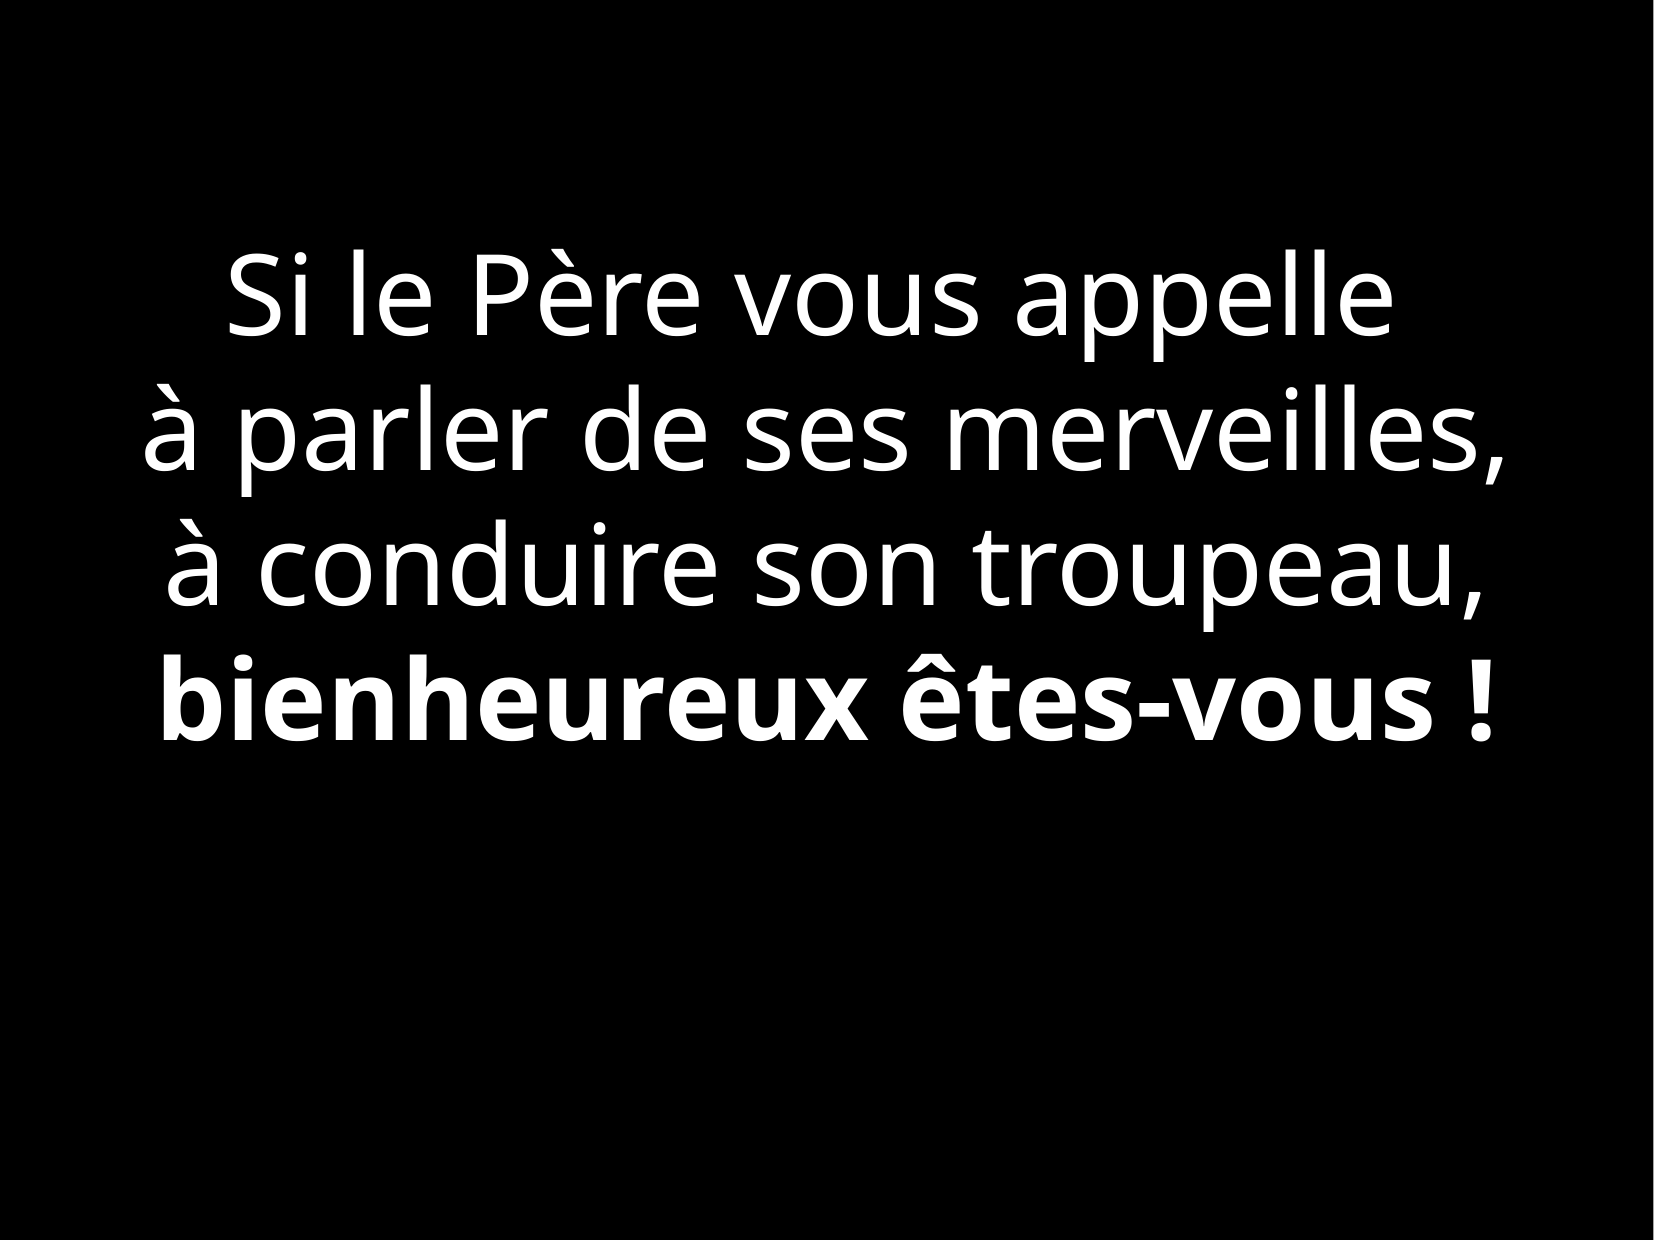

Si le Père vous appelle
à parler de ses merveilles,
à conduire son troupeau, bienheureux êtes-vous !